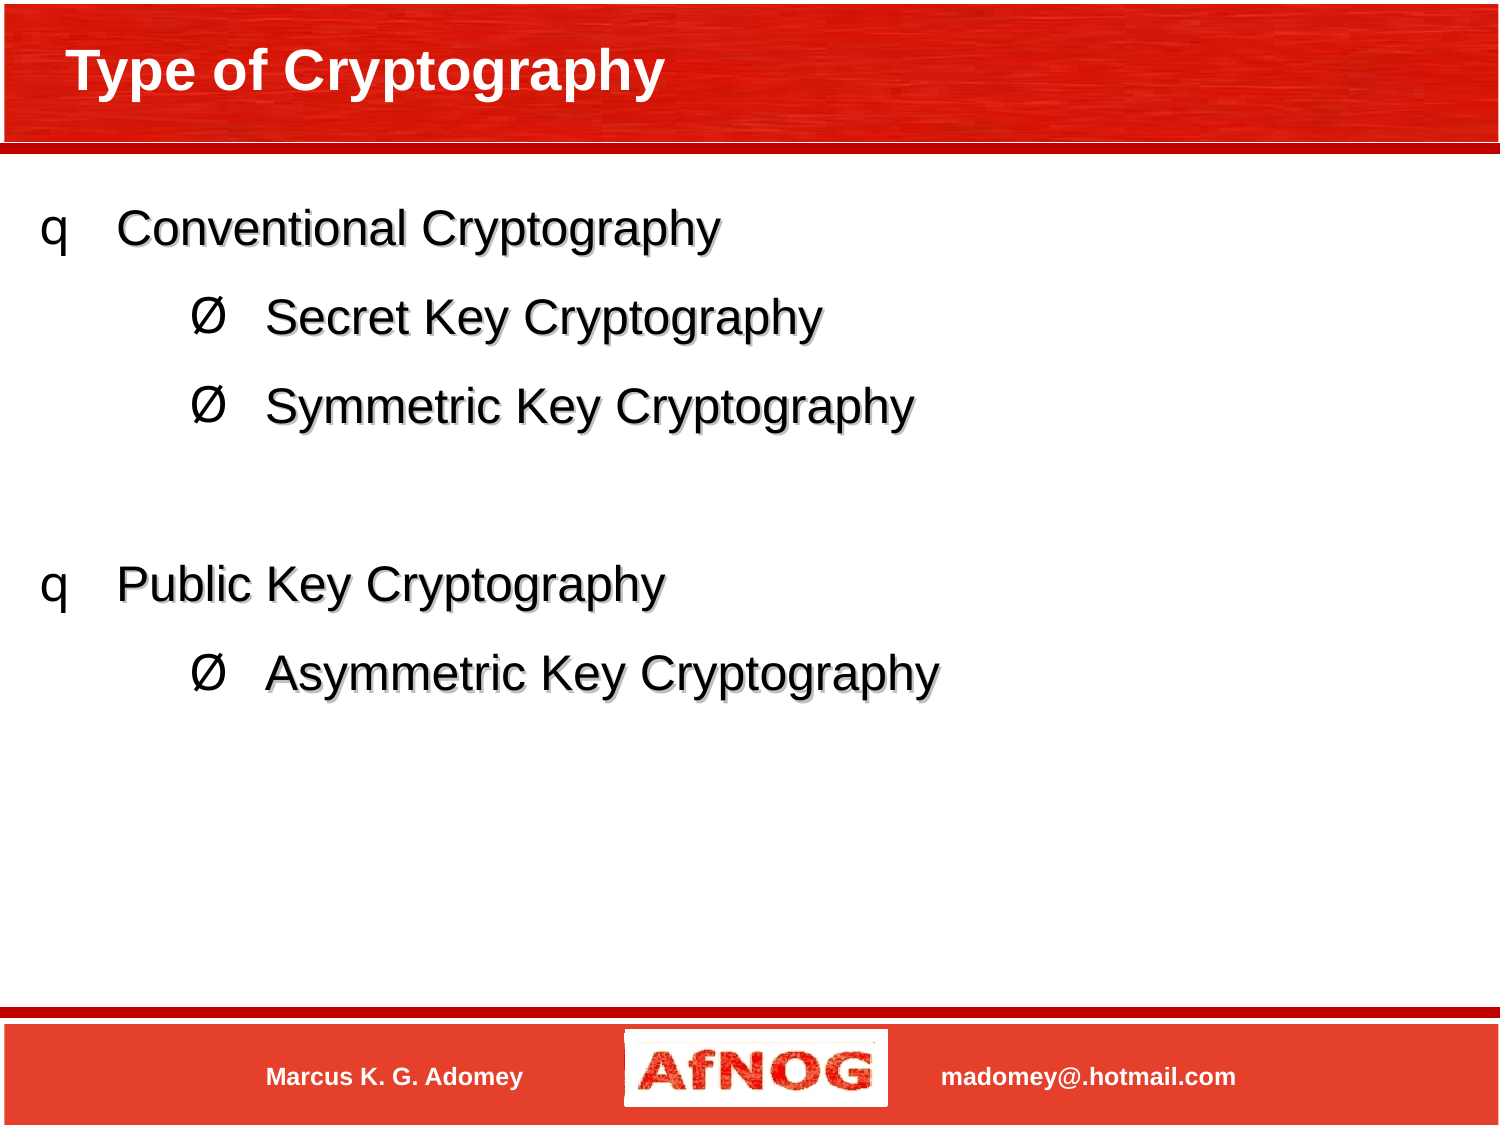

Type of Cryptography
Conventional Cryptography
Secret Key Cryptography
Symmetric Key Cryptography
Public Key Cryptography
Asymmetric Key Cryptography